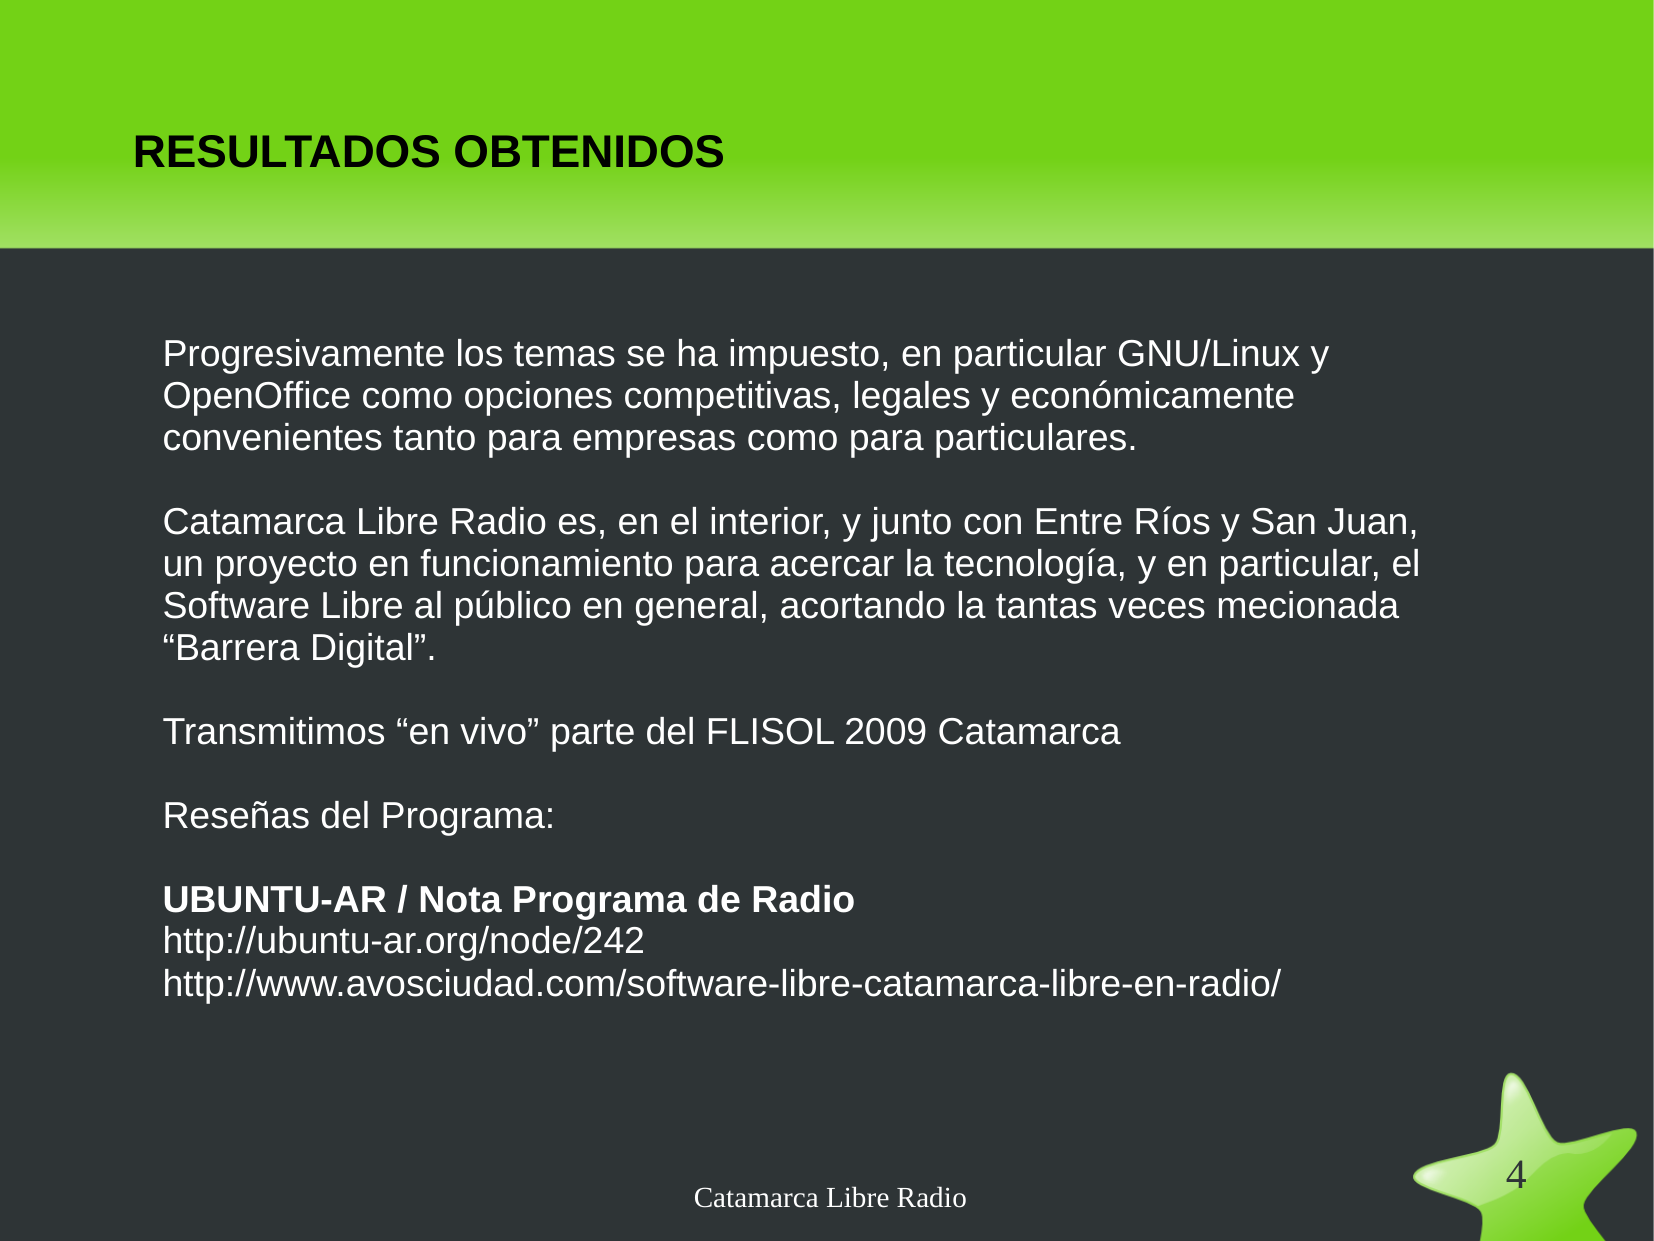

RESULTADOS OBTENIDOS
Progresivamente los temas se ha impuesto, en particular GNU/Linux y OpenOffice como opciones competitivas, legales y económicamente convenientes tanto para empresas como para particulares.
Catamarca Libre Radio es, en el interior, y junto con Entre Ríos y San Juan, un proyecto en funcionamiento para acercar la tecnología, y en particular, el Software Libre al público en general, acortando la tantas veces mecionada “Barrera Digital”.
Transmitimos “en vivo” parte del FLISOL 2009 Catamarca
Reseñas del Programa:
UBUNTU-AR / Nota Programa de Radio
http://ubuntu-ar.org/node/242
http://www.avosciudad.com/software-libre-catamarca-libre-en-radio/
4
Catamarca Libre Radio